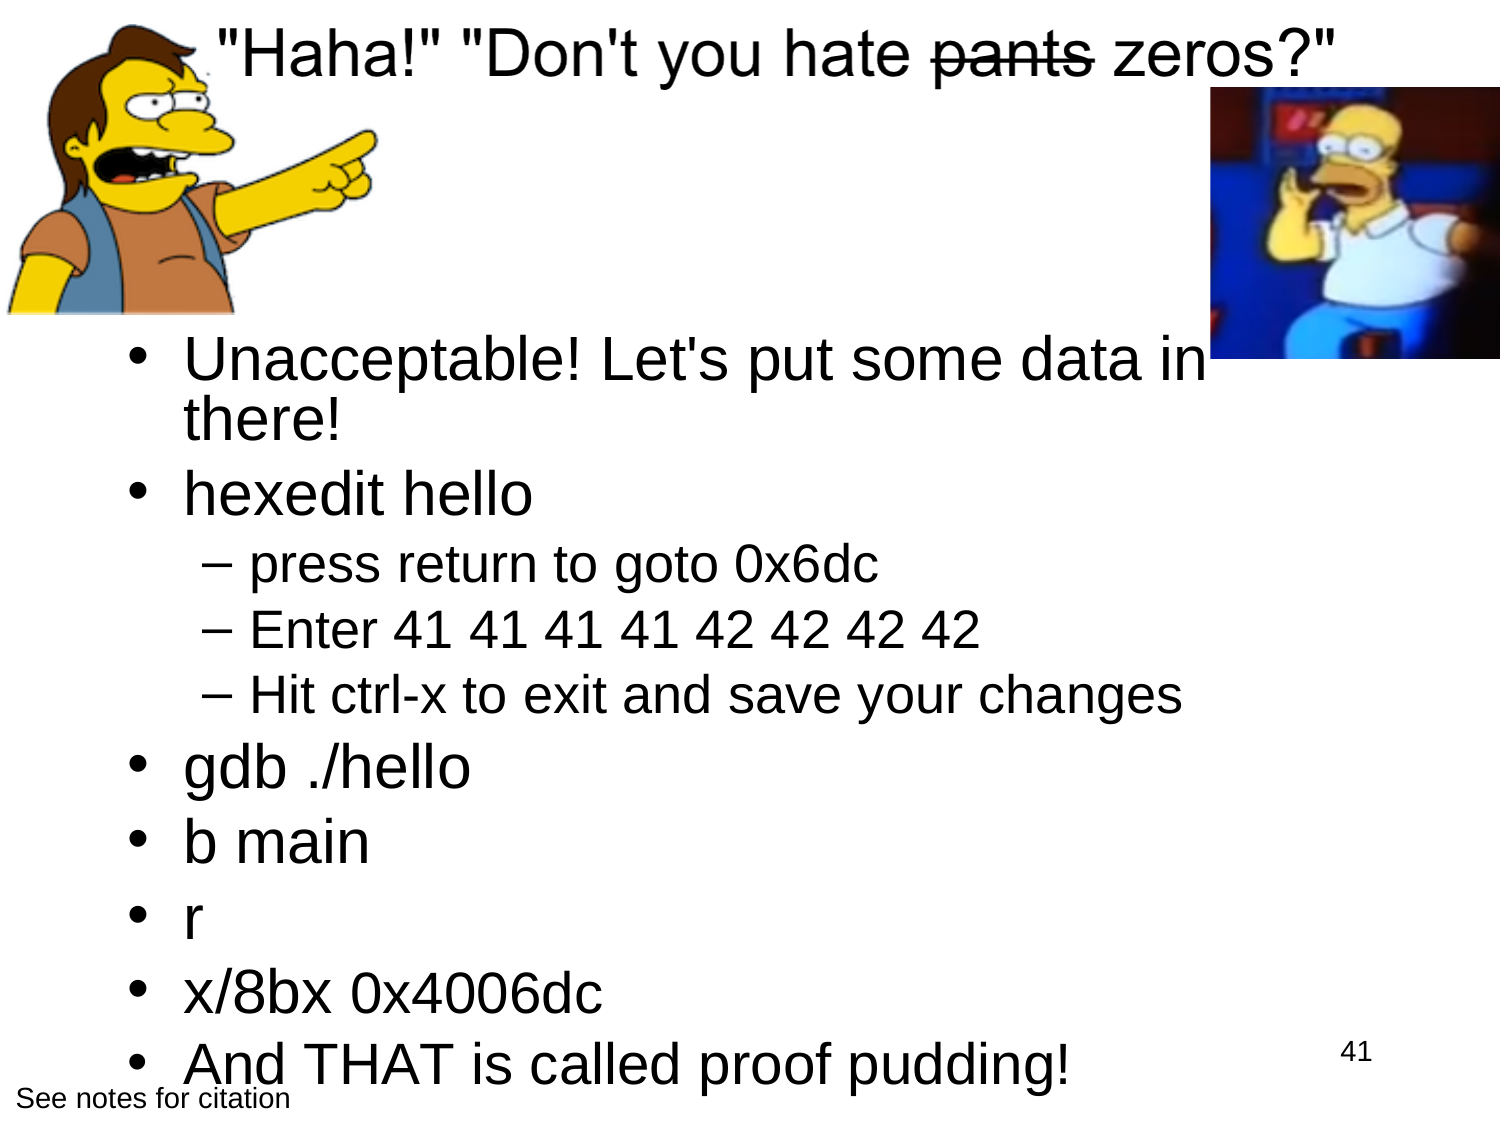

# Unacceptable! Let's put some data in there!
hexedit hello
press return to goto 0x6dc
Enter 41 41 41 41 42 42 42 42
Hit ctrl-x to exit and save your changes
gdb ./hello
b main
r
x/8bx 0x4006dc
And THAT is called proof pudding!
See notes for citation